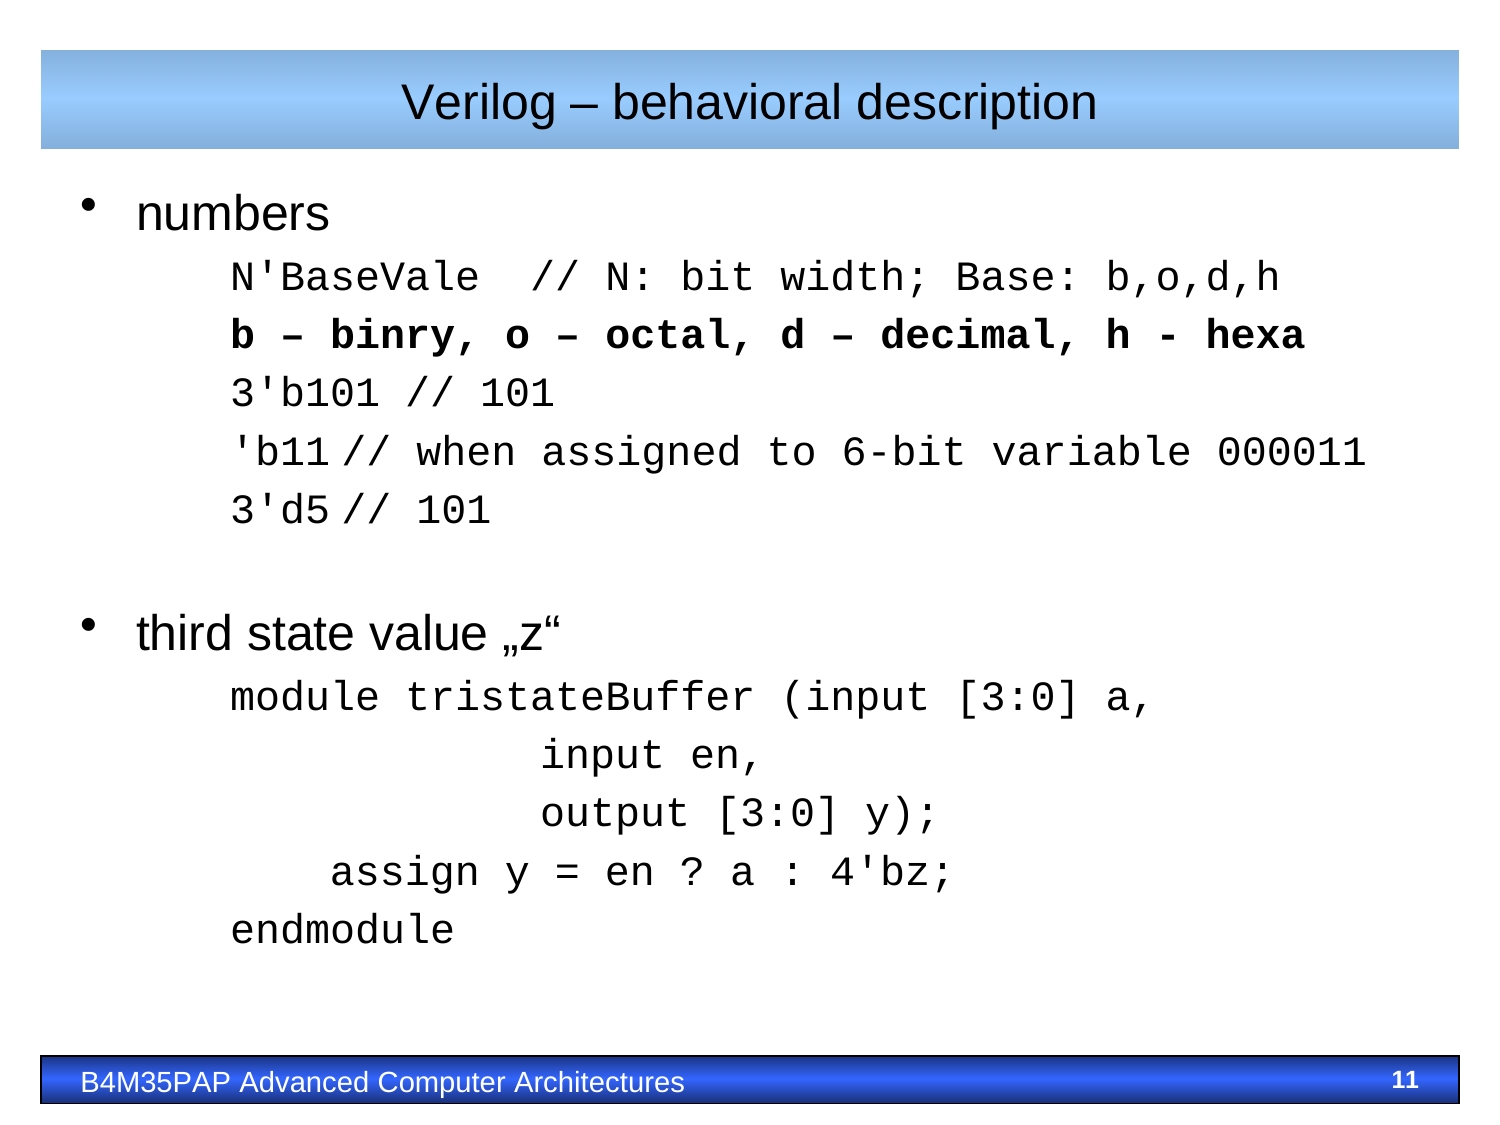

# Verilog – behavioral description
numbers
N'BaseVale // N: bit width; Base: b,o,d,h
b – binry, o – octal, d – decimal, h - hexa
3'b101 // 101
'b11	// when assigned to 6-bit variable 000011
3'd5	// 101
third state value „z“
module tristateBuffer (input [3:0] a,
			 input en,
			 output [3:0] y);
 assign y = en ? a : 4'bz;
endmodule